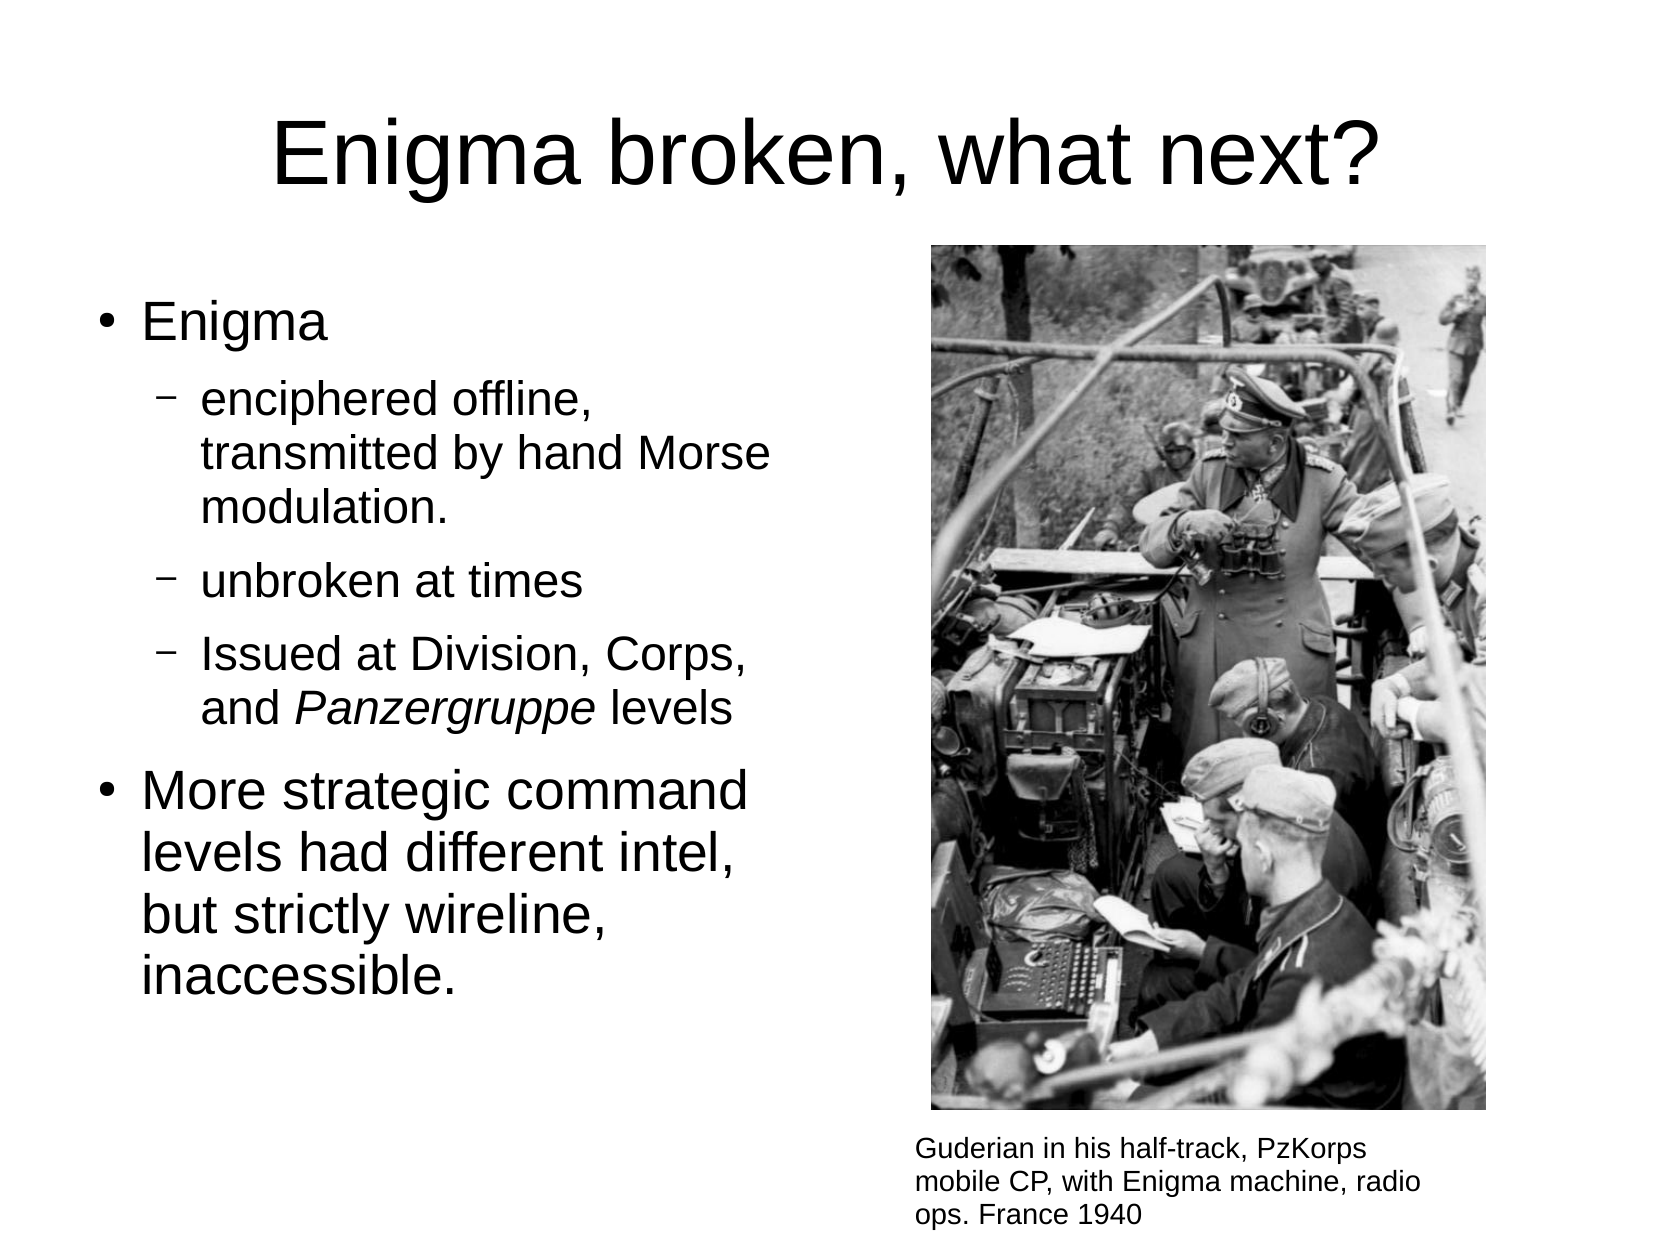

# Enigma broken, what next?
Enigma
enciphered offline, transmitted by hand Morse modulation.
unbroken at times
Issued at Division, Corps, and Panzergruppe levels
More strategic command levels had different intel, but strictly wireline, inaccessible.
Guderian in his half-track, PzKorps mobile CP, with Enigma machine, radio ops. France 1940